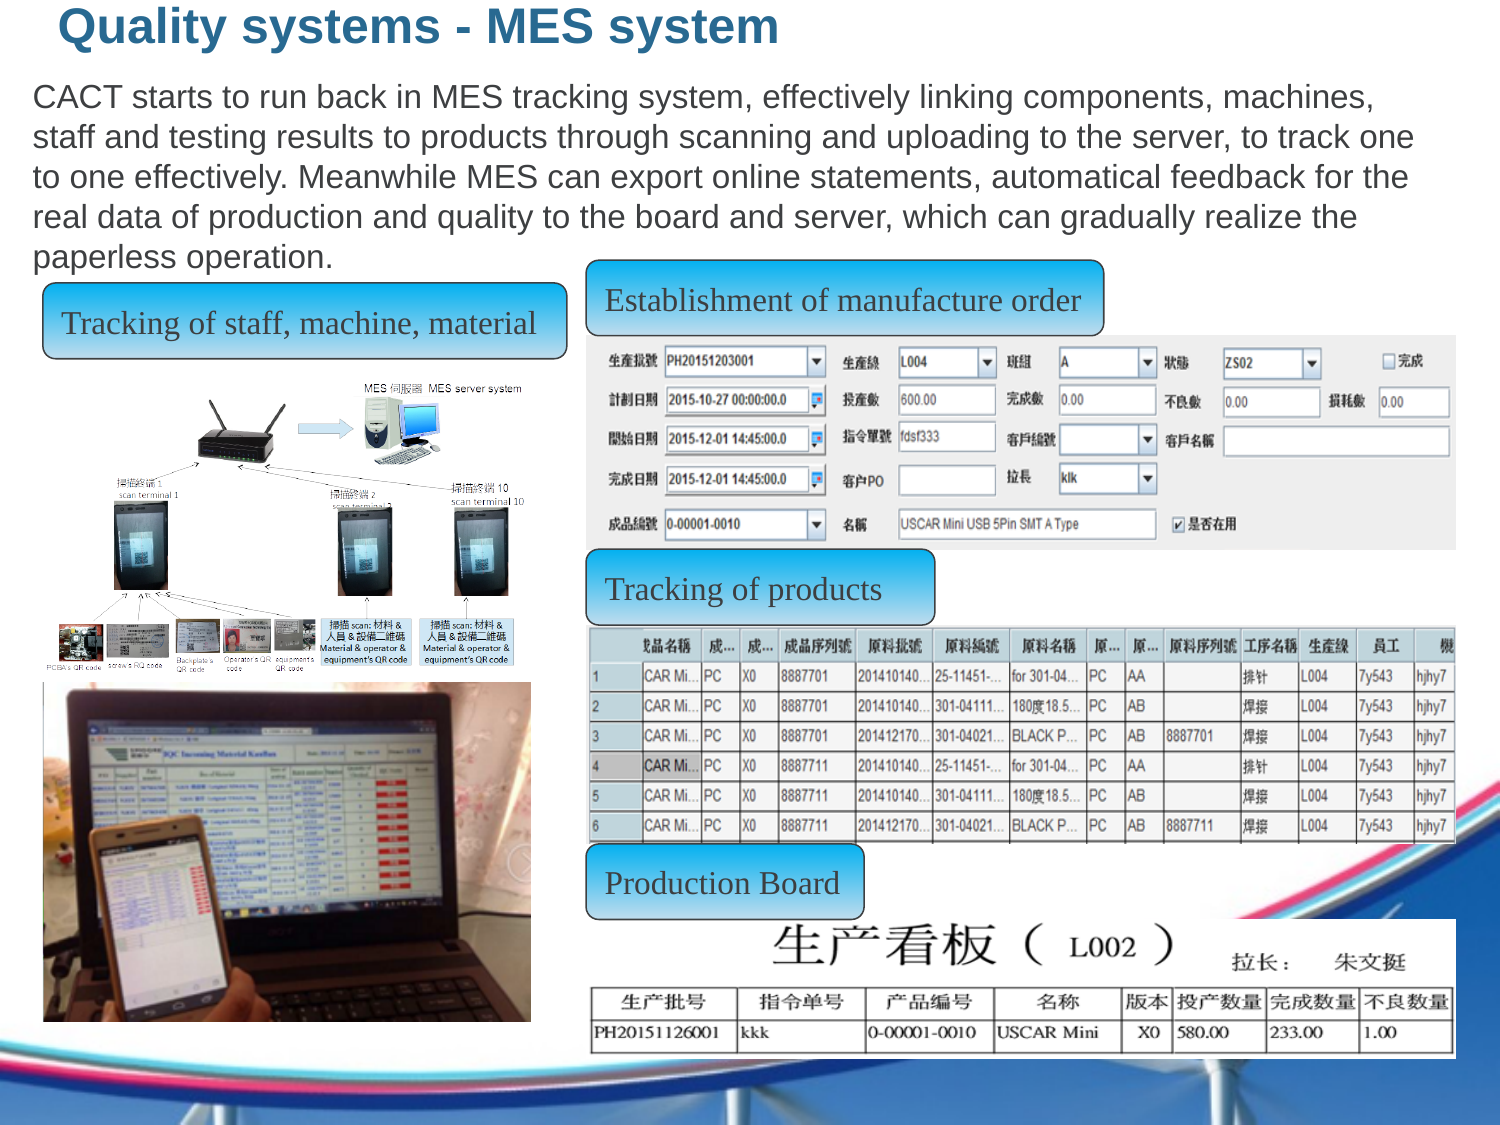

# Quality systems - MES system
CACT starts to run back in MES tracking system, effectively linking components, machines, staff and testing results to products through scanning and uploading to the server, to track one to one effectively. Meanwhile MES can export online statements, automatical feedback for the real data of production and quality to the board and server, which can gradually realize the paperless operation.
Establishment of manufacture order
Tracking of staff, machine, material
Tracking of products
Production Board